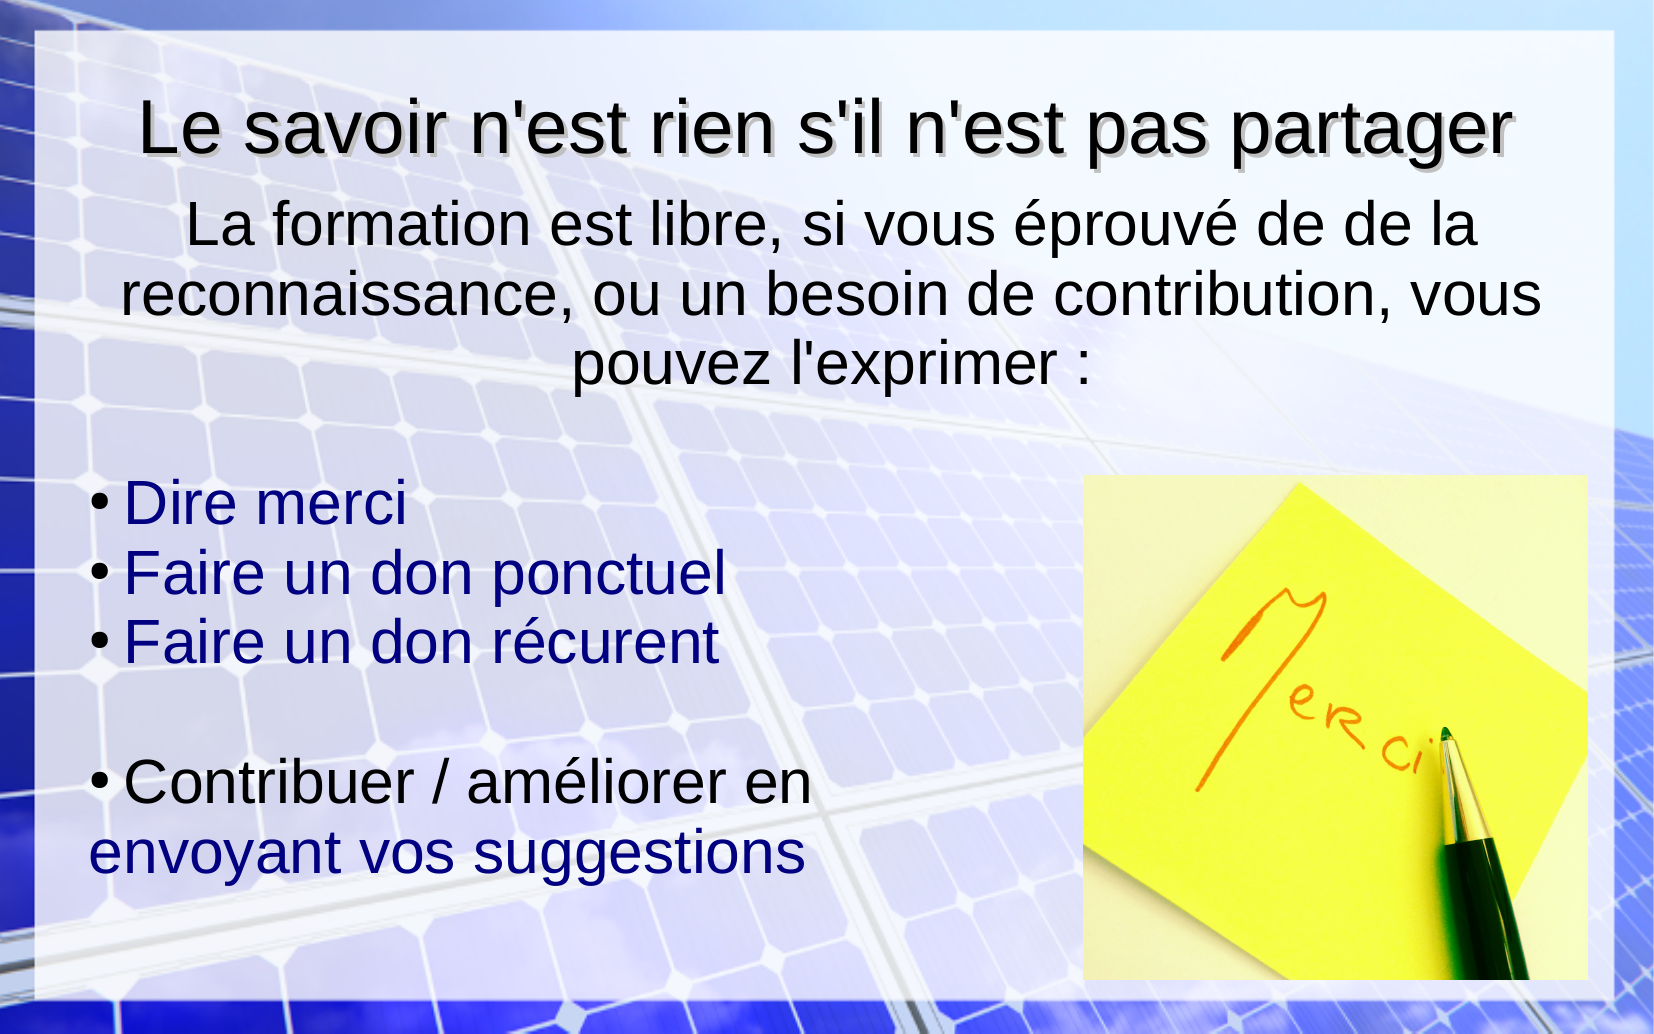

# Le savoir n'est rien s'il n'est pas partager
La formation est libre, si vous éprouvé de de la reconnaissance, ou un besoin de contribution, vous pouvez l'exprimer :
Dire merci
Faire un don ponctuel
Faire un don récurent
Contribuer / améliorer en
envoyant vos suggestions